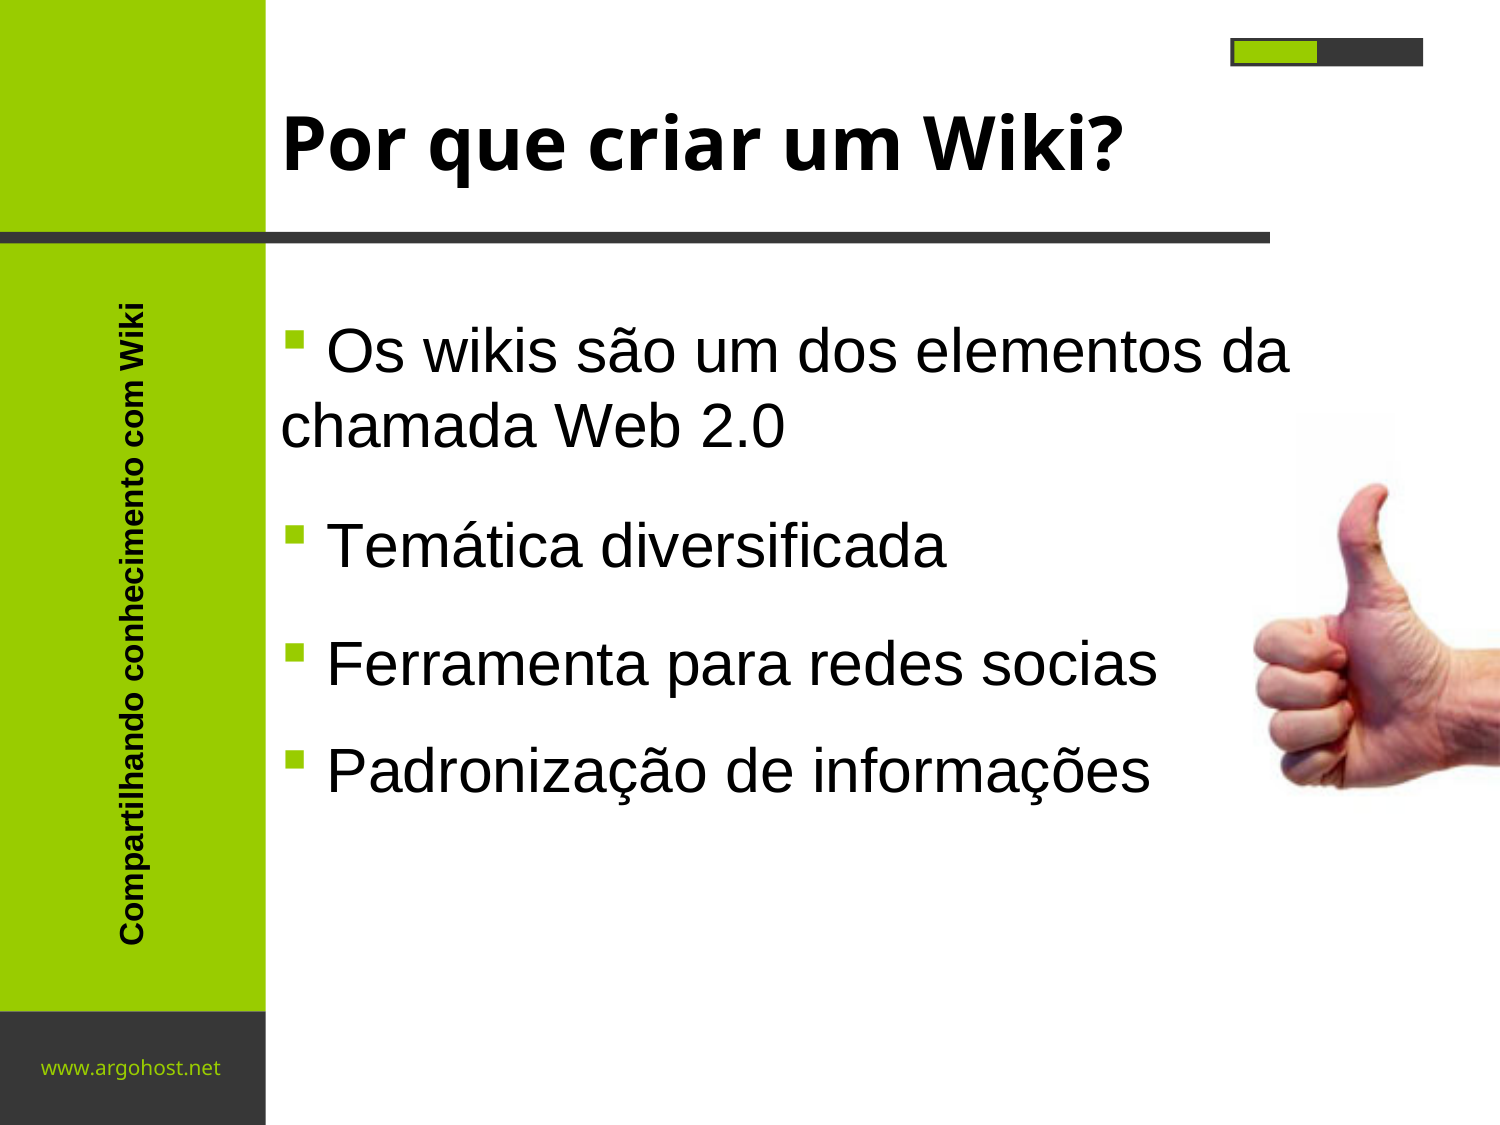

Por que criar um Wiki?
 Os wikis são um dos elementos da chamada Web 2.0
 Temática diversificada
Compartilhando conhecimento com Wiki
 Ferramenta para redes socias
 Padronização de informações
www.argohost.net